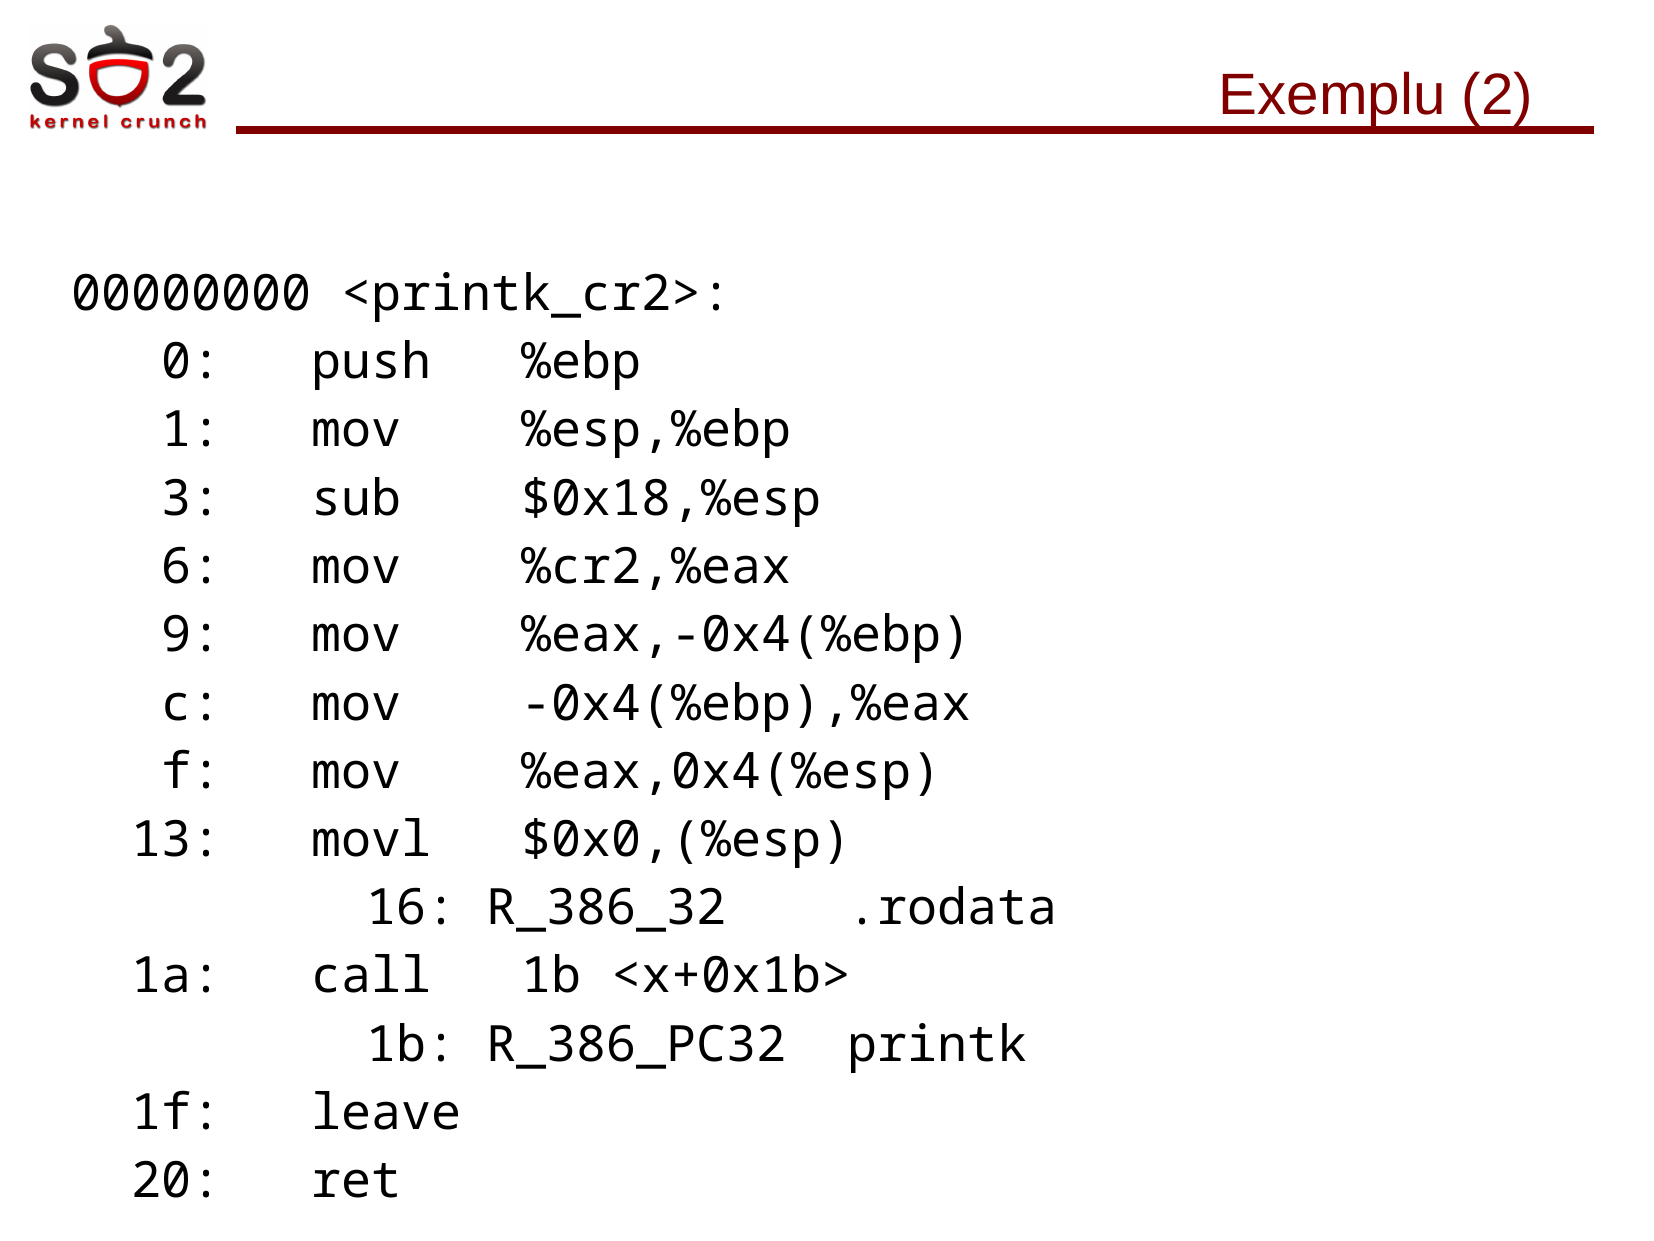

# Exemplu (2)
00000000 <printk_cr2>:
 0: push %ebp
 1: mov %esp,%ebp
 3: sub $0x18,%esp
 6: mov %cr2,%eax
 9: mov %eax,-0x4(%ebp)
 c: mov -0x4(%ebp),%eax
 f: mov %eax,0x4(%esp)
 13: movl $0x0,(%esp)
 	16: R_386_32 .rodata
 1a: call 1b <x+0x1b>
 	1b: R_386_PC32 printk
 1f: leave
 20: ret